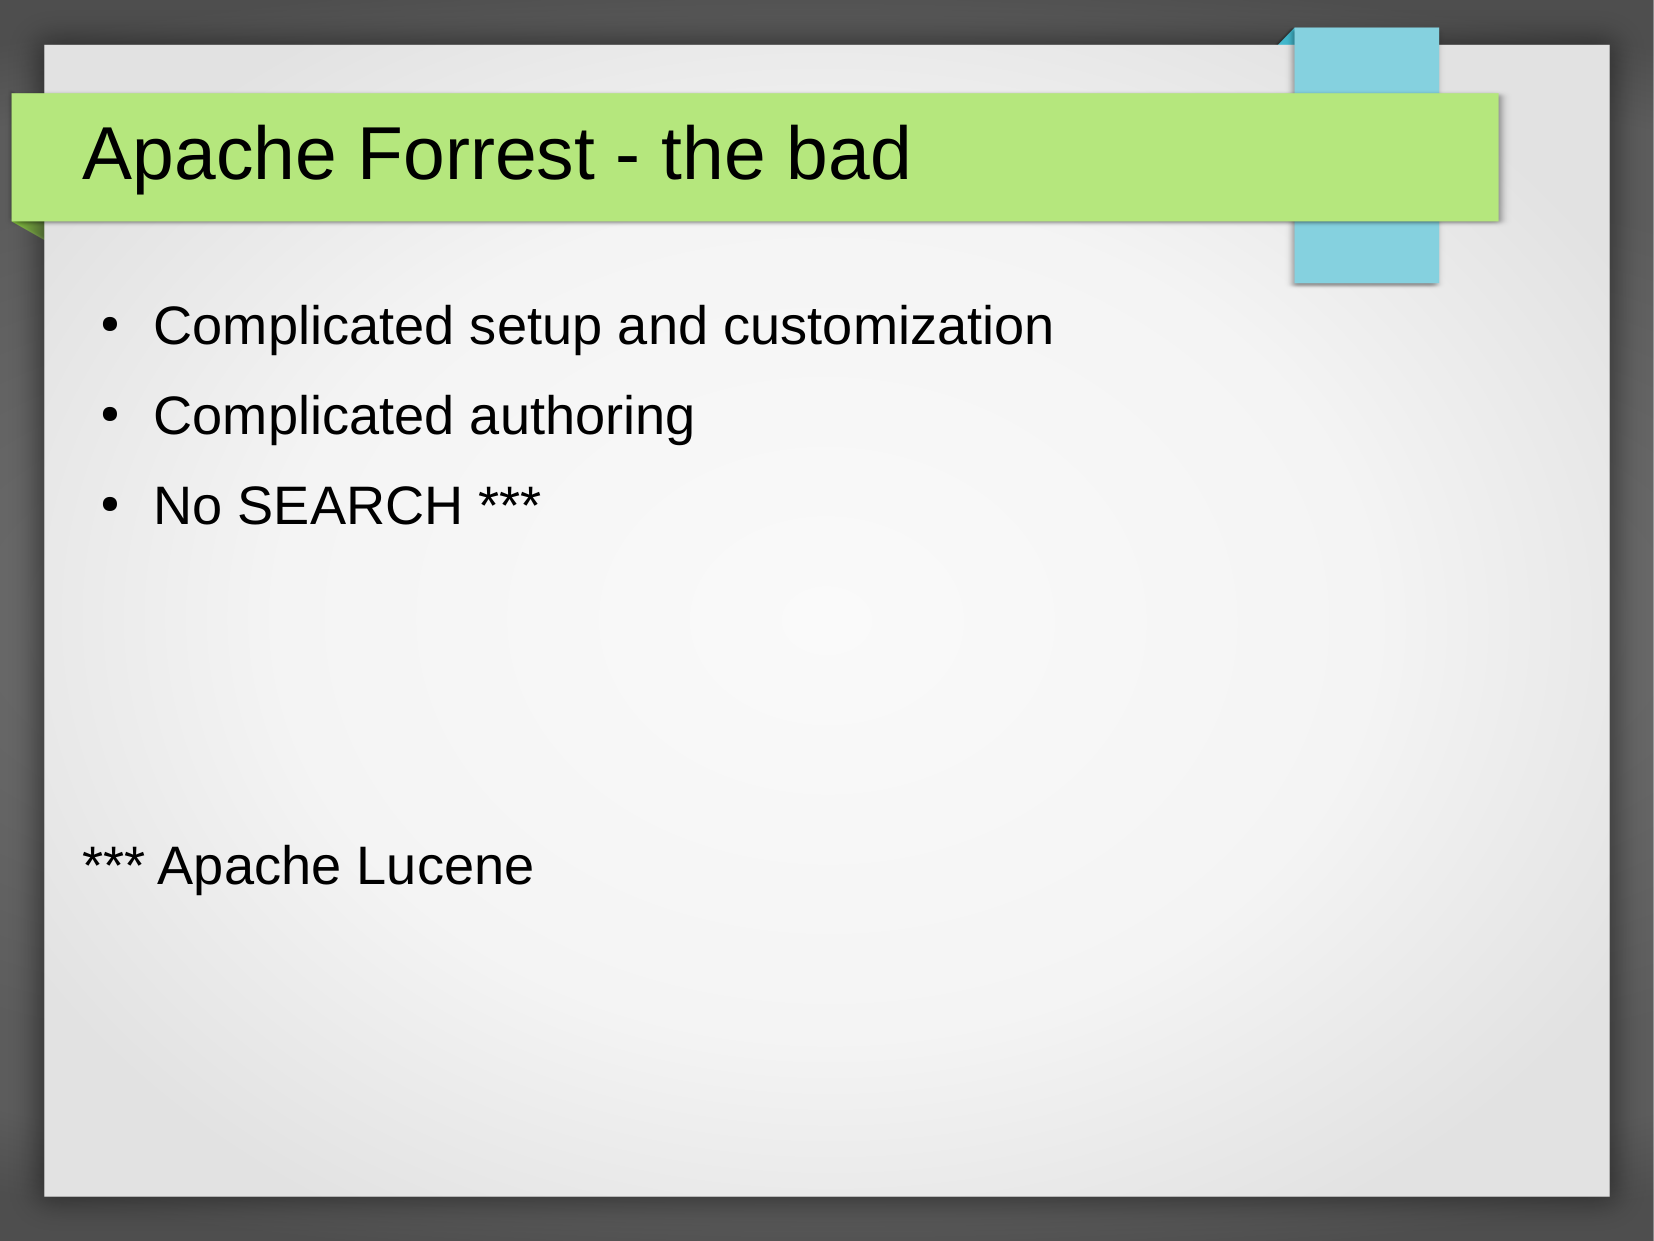

# Apache Forrest - the bad
Complicated setup and customization
Complicated authoring
No SEARCH ***
*** Apache Lucene